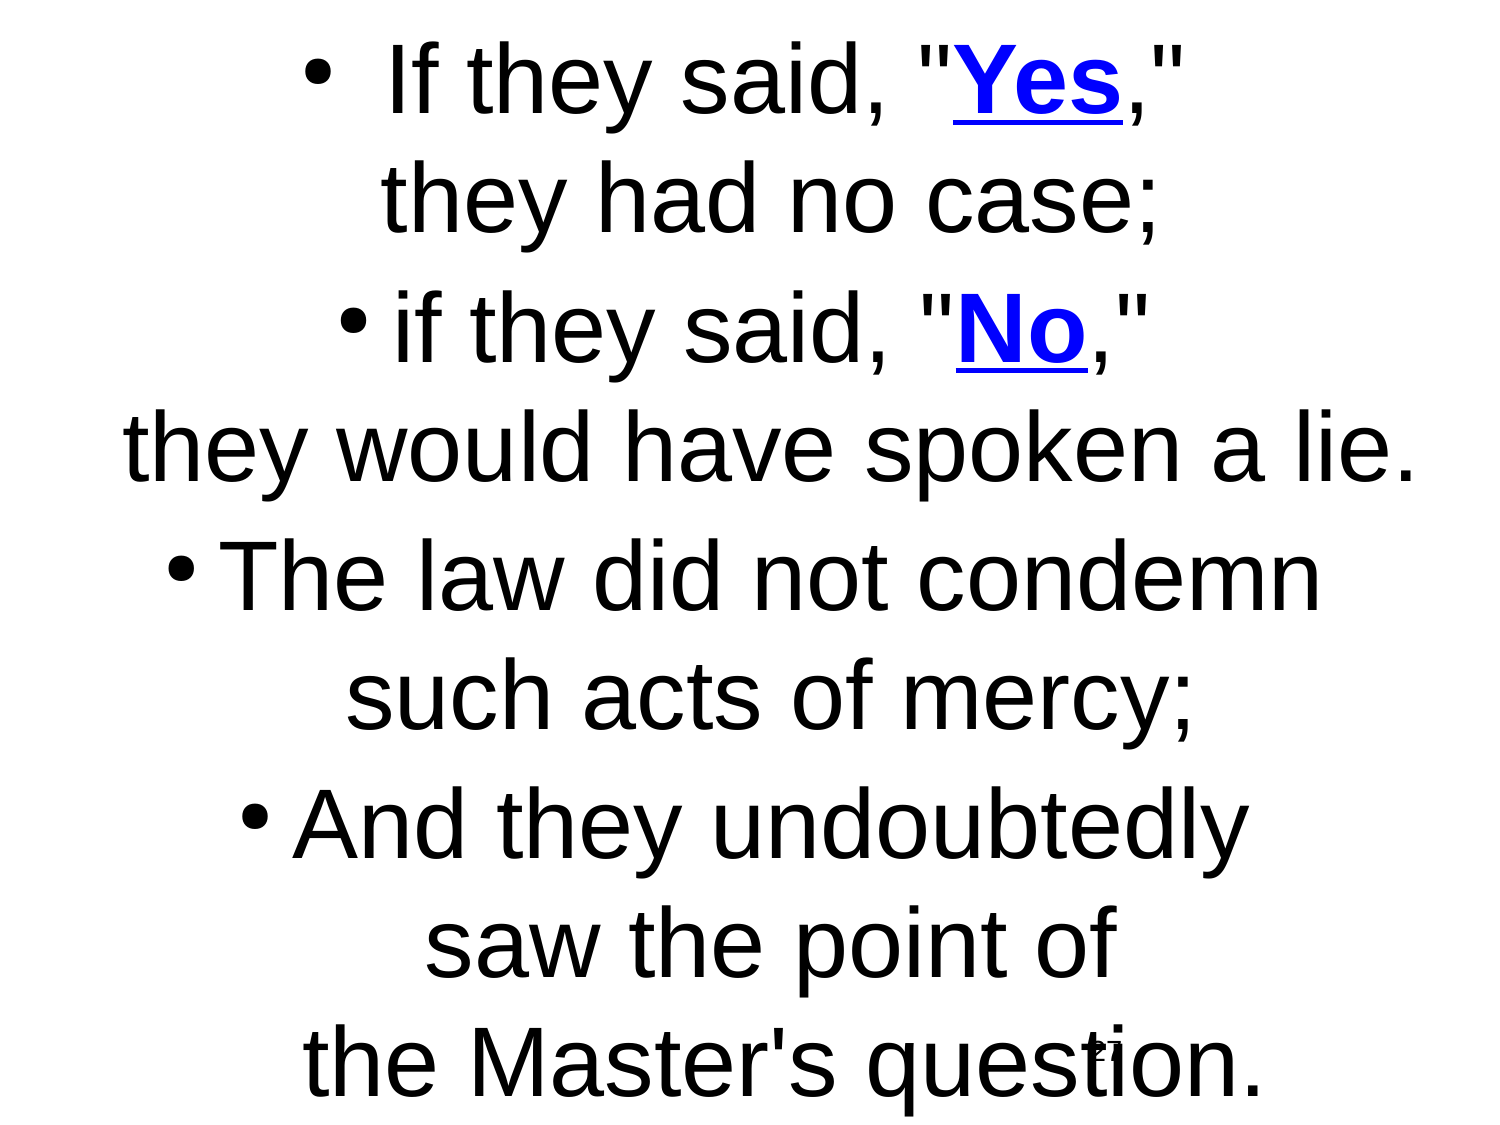

# If they said, "Yes," they had no case;
if they said, "No,"
they would have spoken a lie.
The law did not condemn
such acts of mercy;
And they undoubtedly
saw the point of
the Master's question.
27